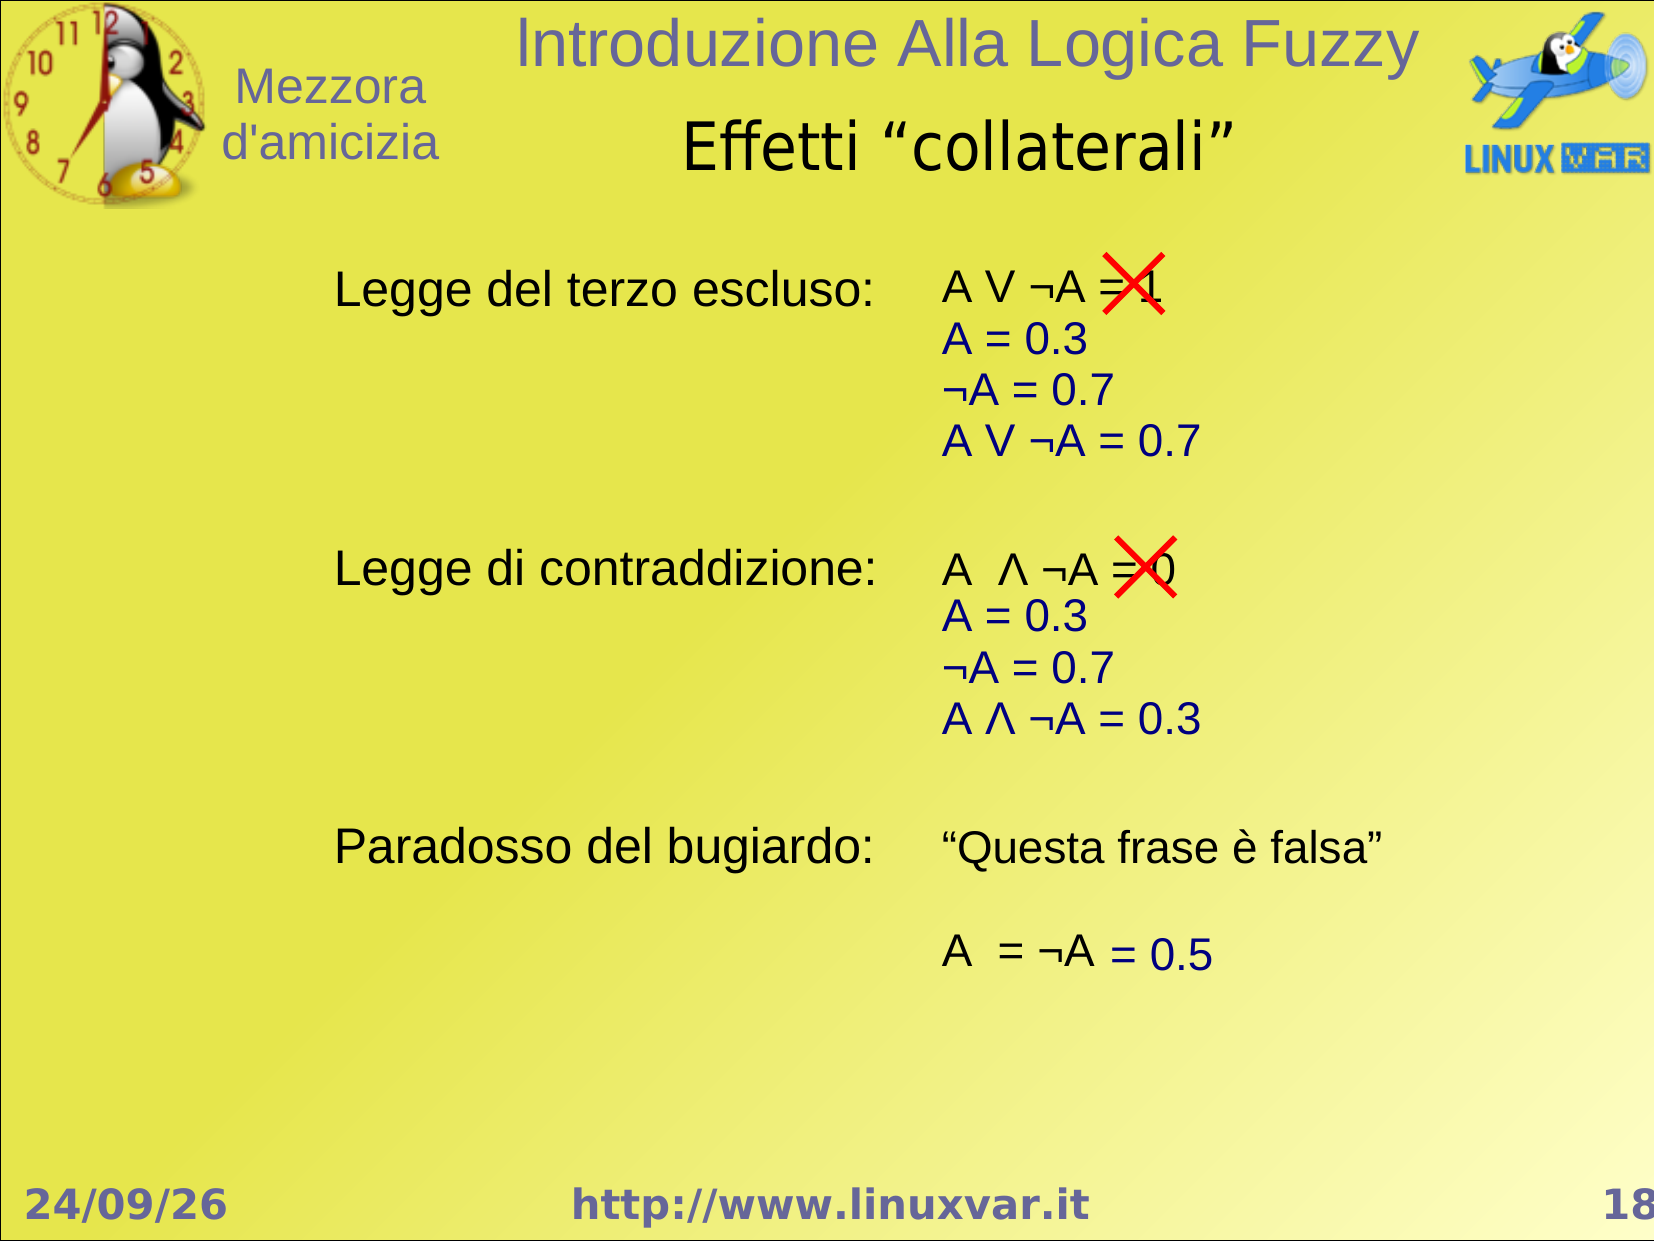

# Effetti “collaterali”
Legge del terzo escluso:
Legge di contraddizione:
Paradosso del bugiardo:
A V ¬A = 1
A = 0.3
¬A = 0.7
A V ¬A = 0.7
A Λ ¬A = 0
A = 0.3
¬A = 0.7
A Λ ¬A = 0.3
“Questa frase è falsa”
A = ¬A
= 0.5
18